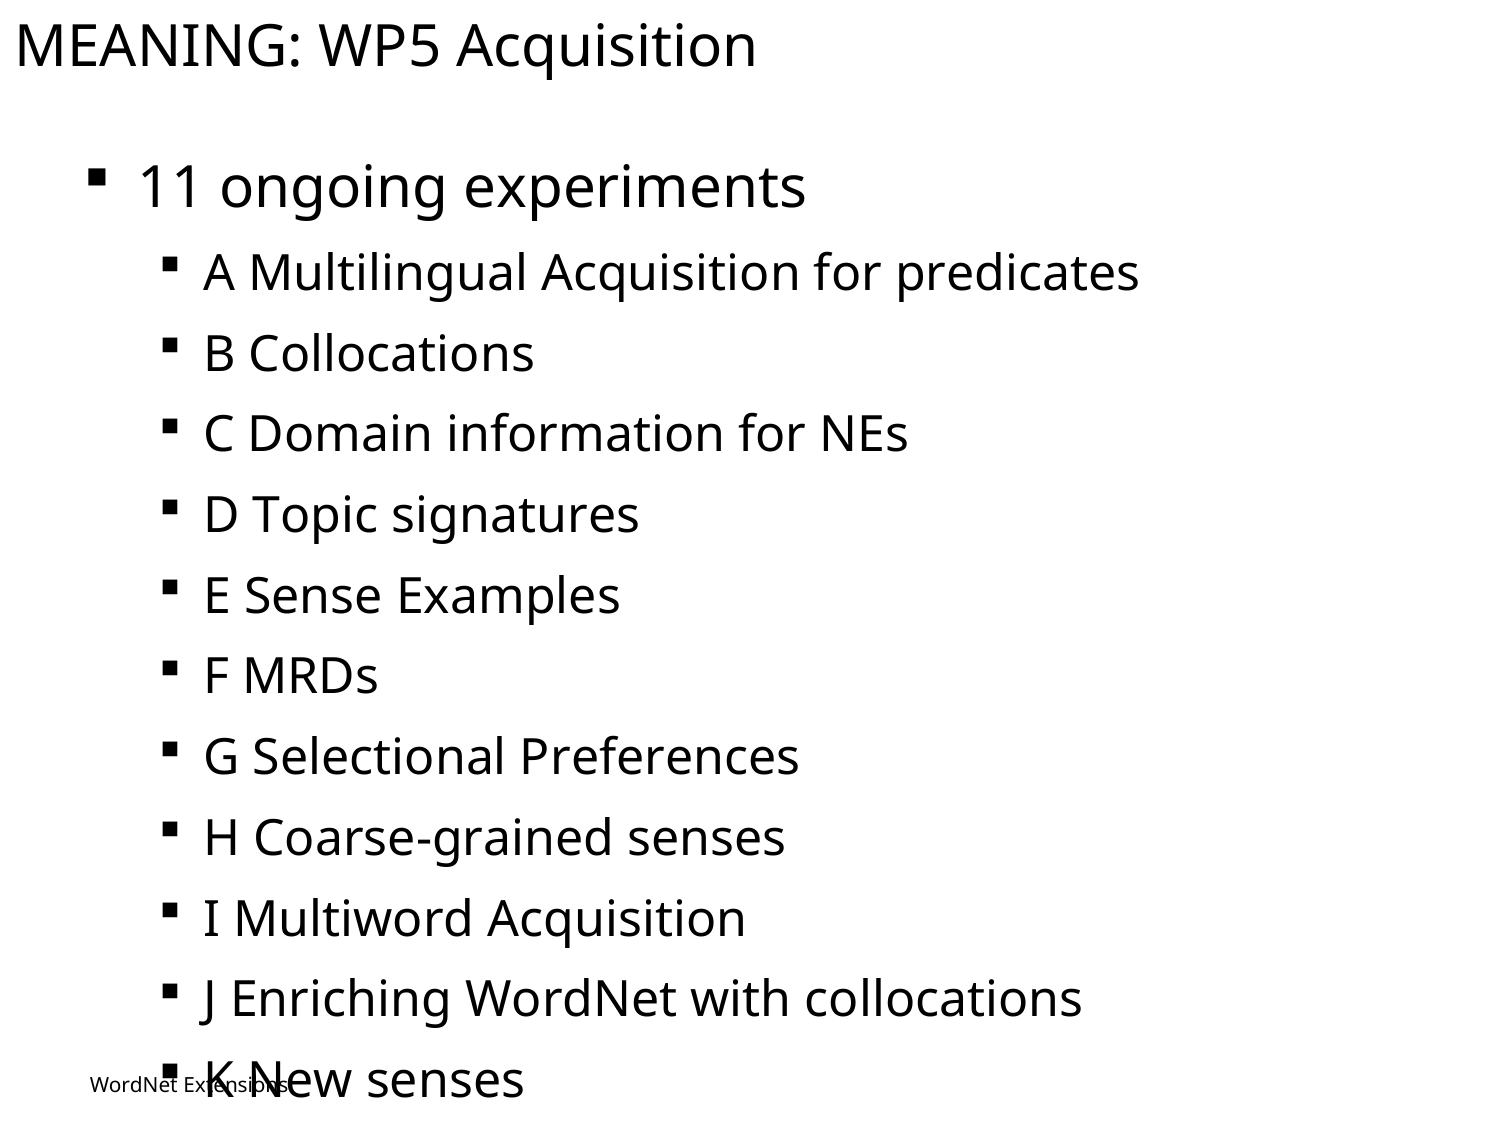

# MEANING: WP5 Acquisition
11 ongoing experiments
A Multilingual Acquisition for predicates
B Collocations
C Domain information for NEs
D Topic signatures
E Sense Examples
F MRDs
G Selectional Preferences
H Coarse-grained senses
I Multiword Acquisition
J Enriching WordNet with collocations
K New senses